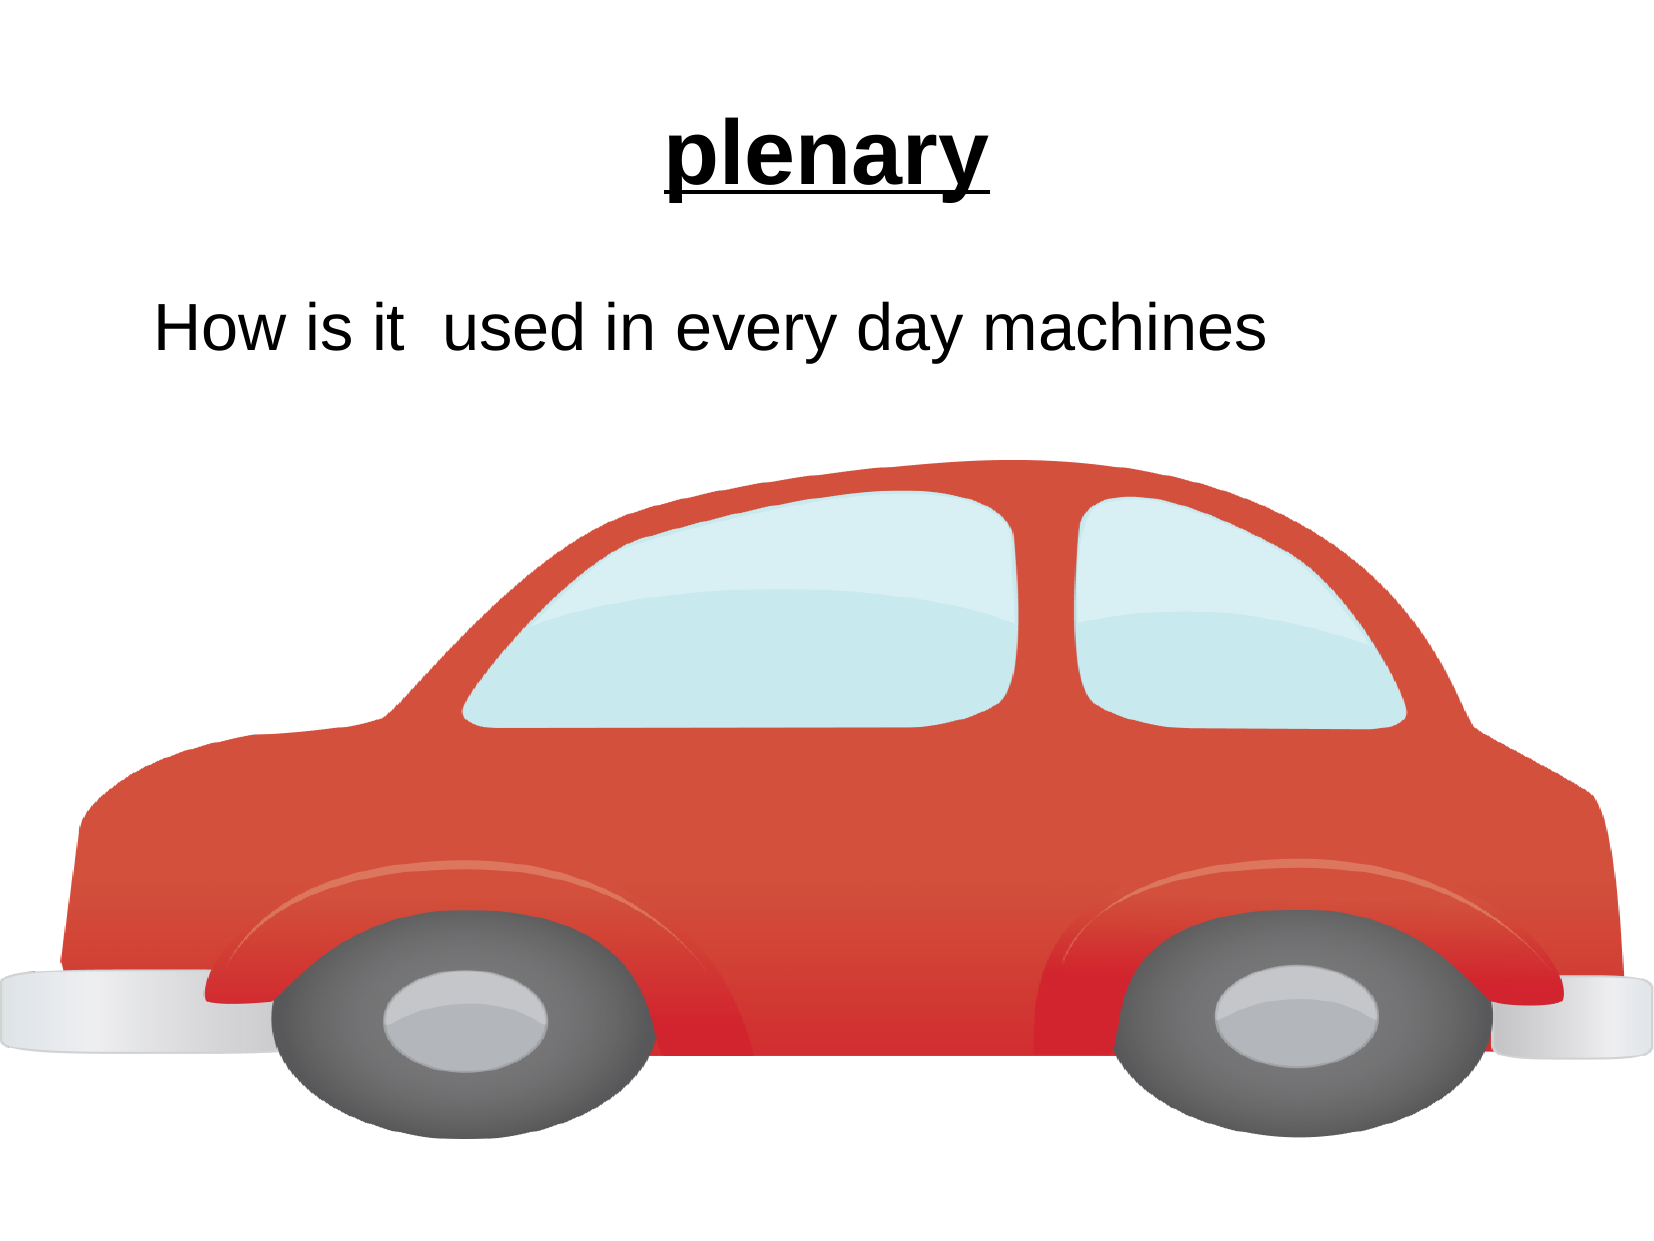

# plenary
How is it used in every day machines